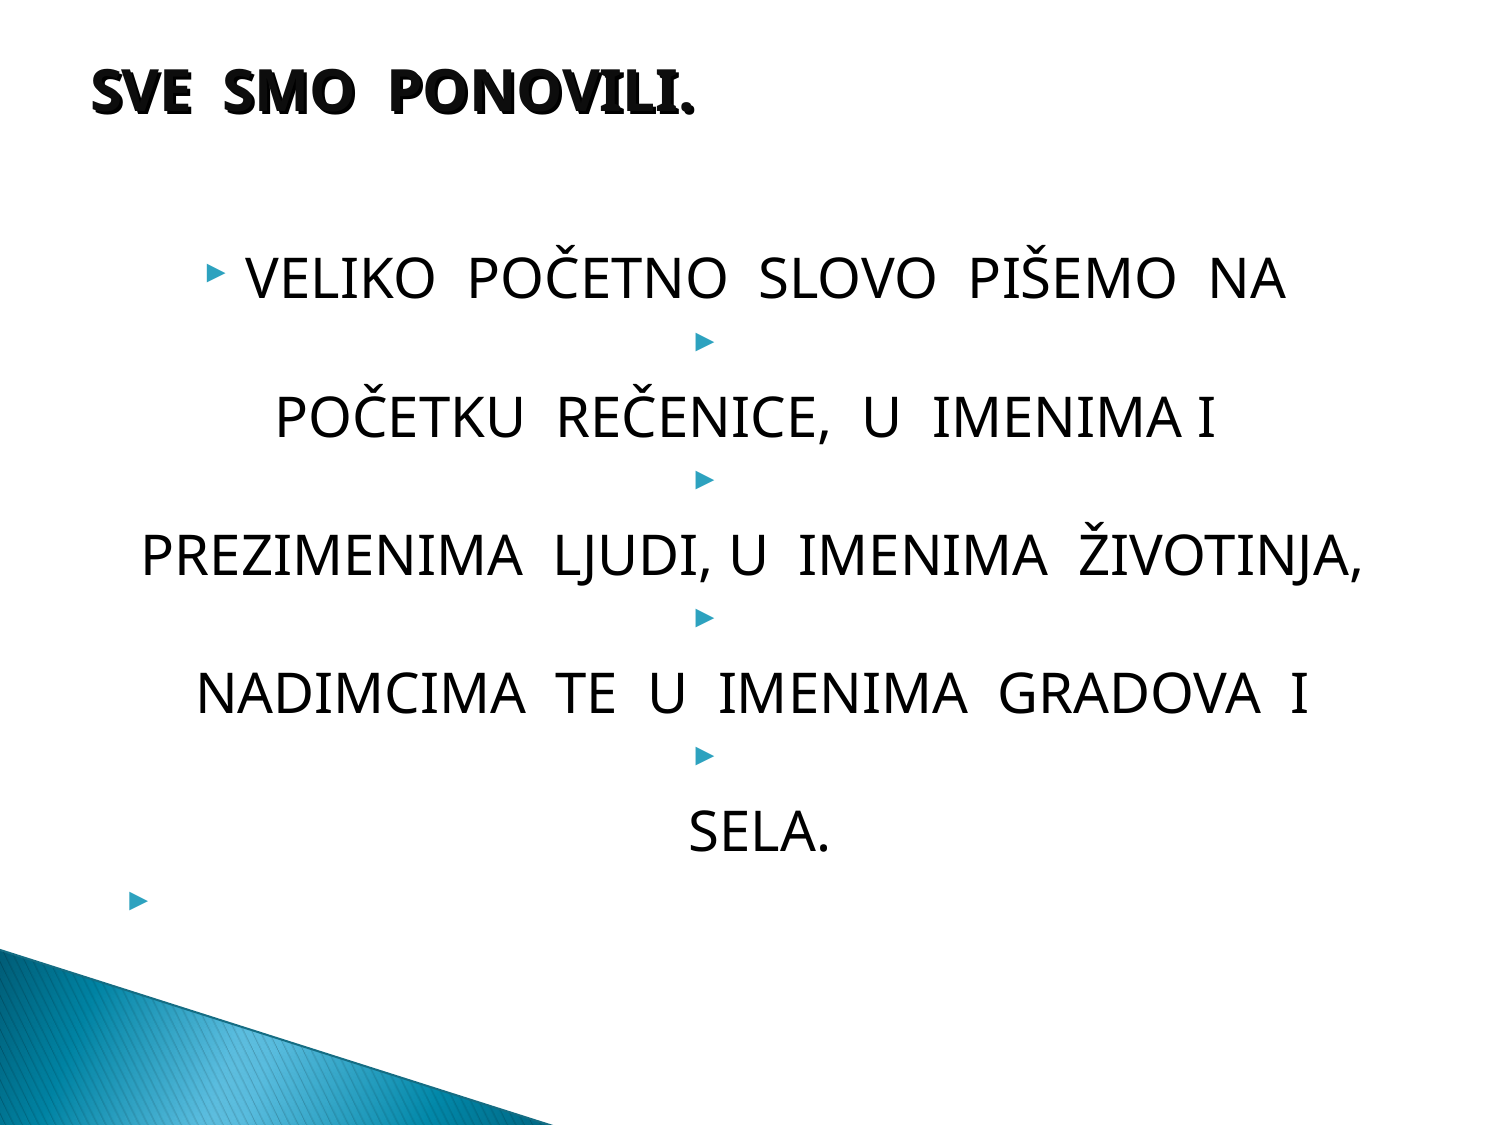

SVE SMO PONOVILI.
# VELIKO POČETNO SLOVO PIŠEMO NA
POČETKU REČENICE, U IMENIMA I
 PREZIMENIMA LJUDI, U IMENIMA ŽIVOTINJA,
 NADIMCIMA TE U IMENIMA GRADOVA I
 SELA.